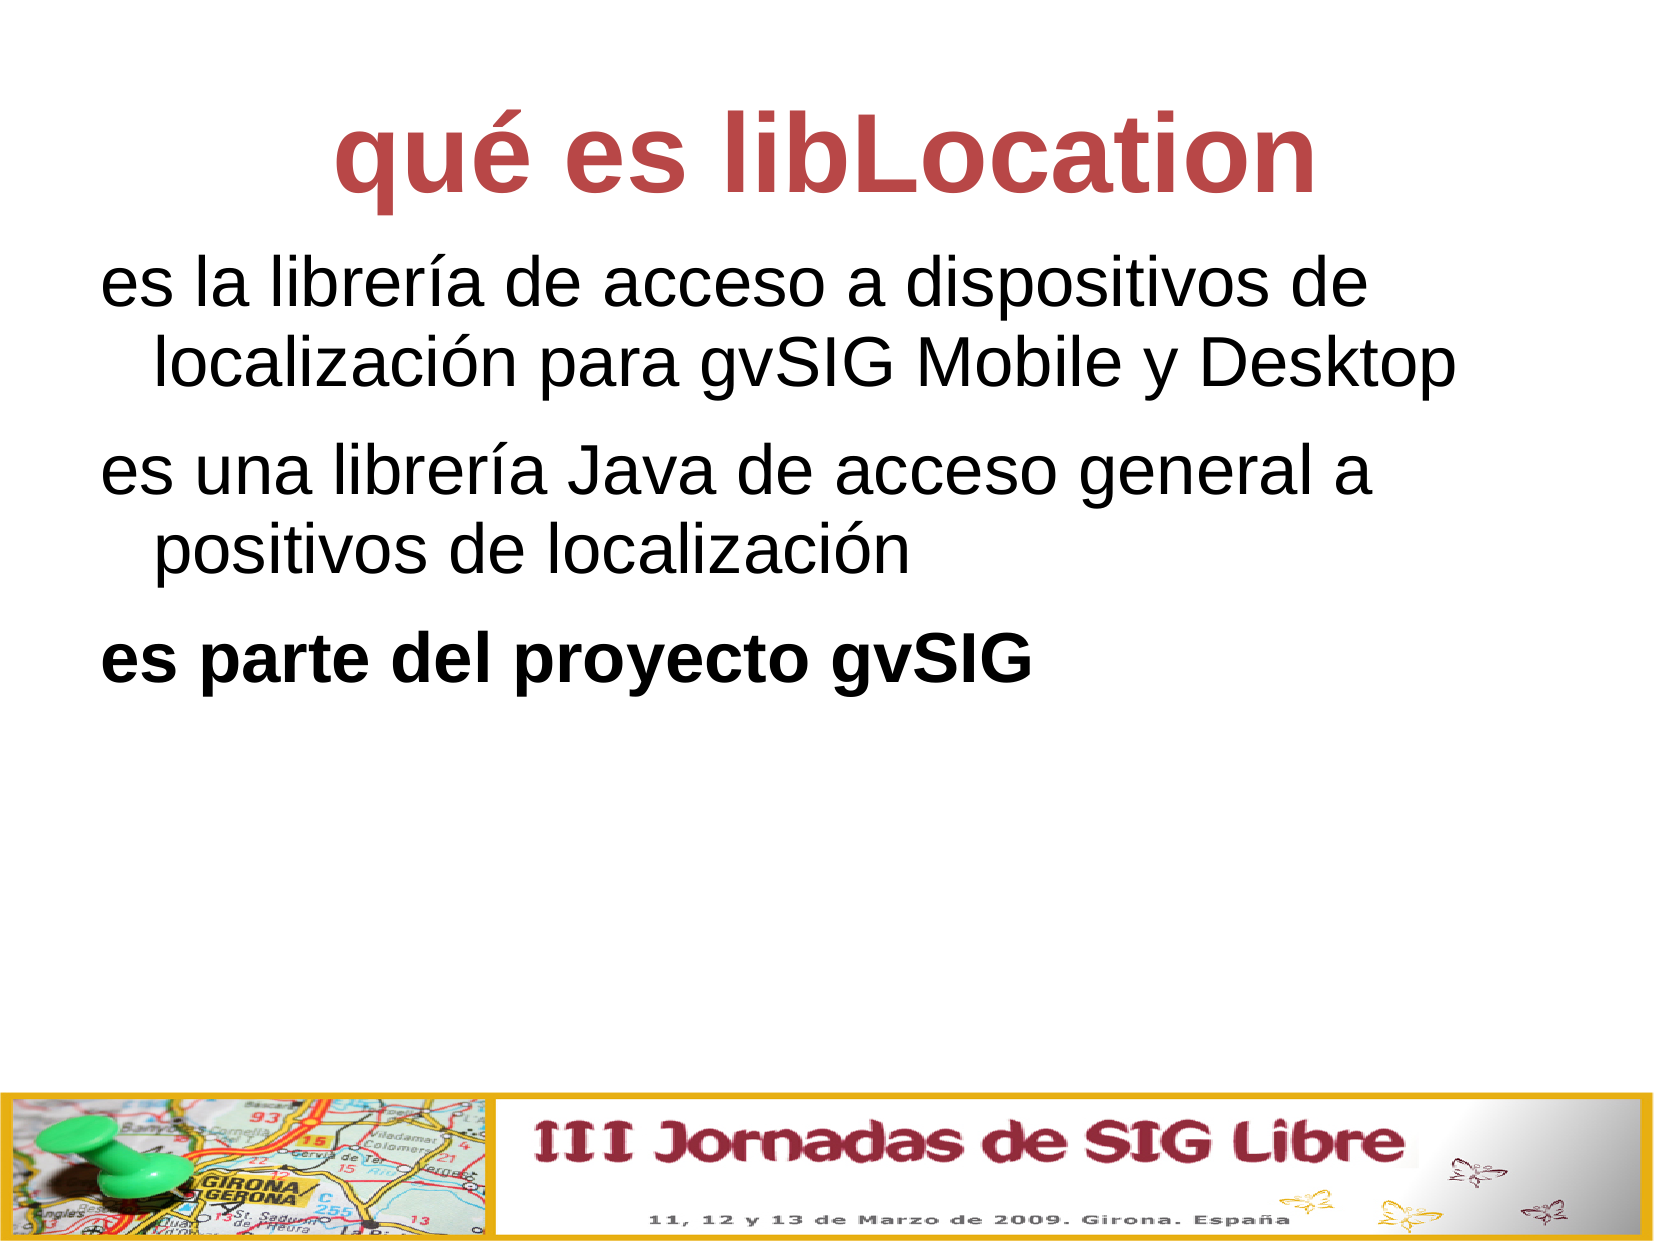

# qué es libLocation
es la librería de acceso a dispositivos de localización para gvSIG Mobile y Desktop
es una librería Java de acceso general a positivos de localización
es parte del proyecto gvSIG